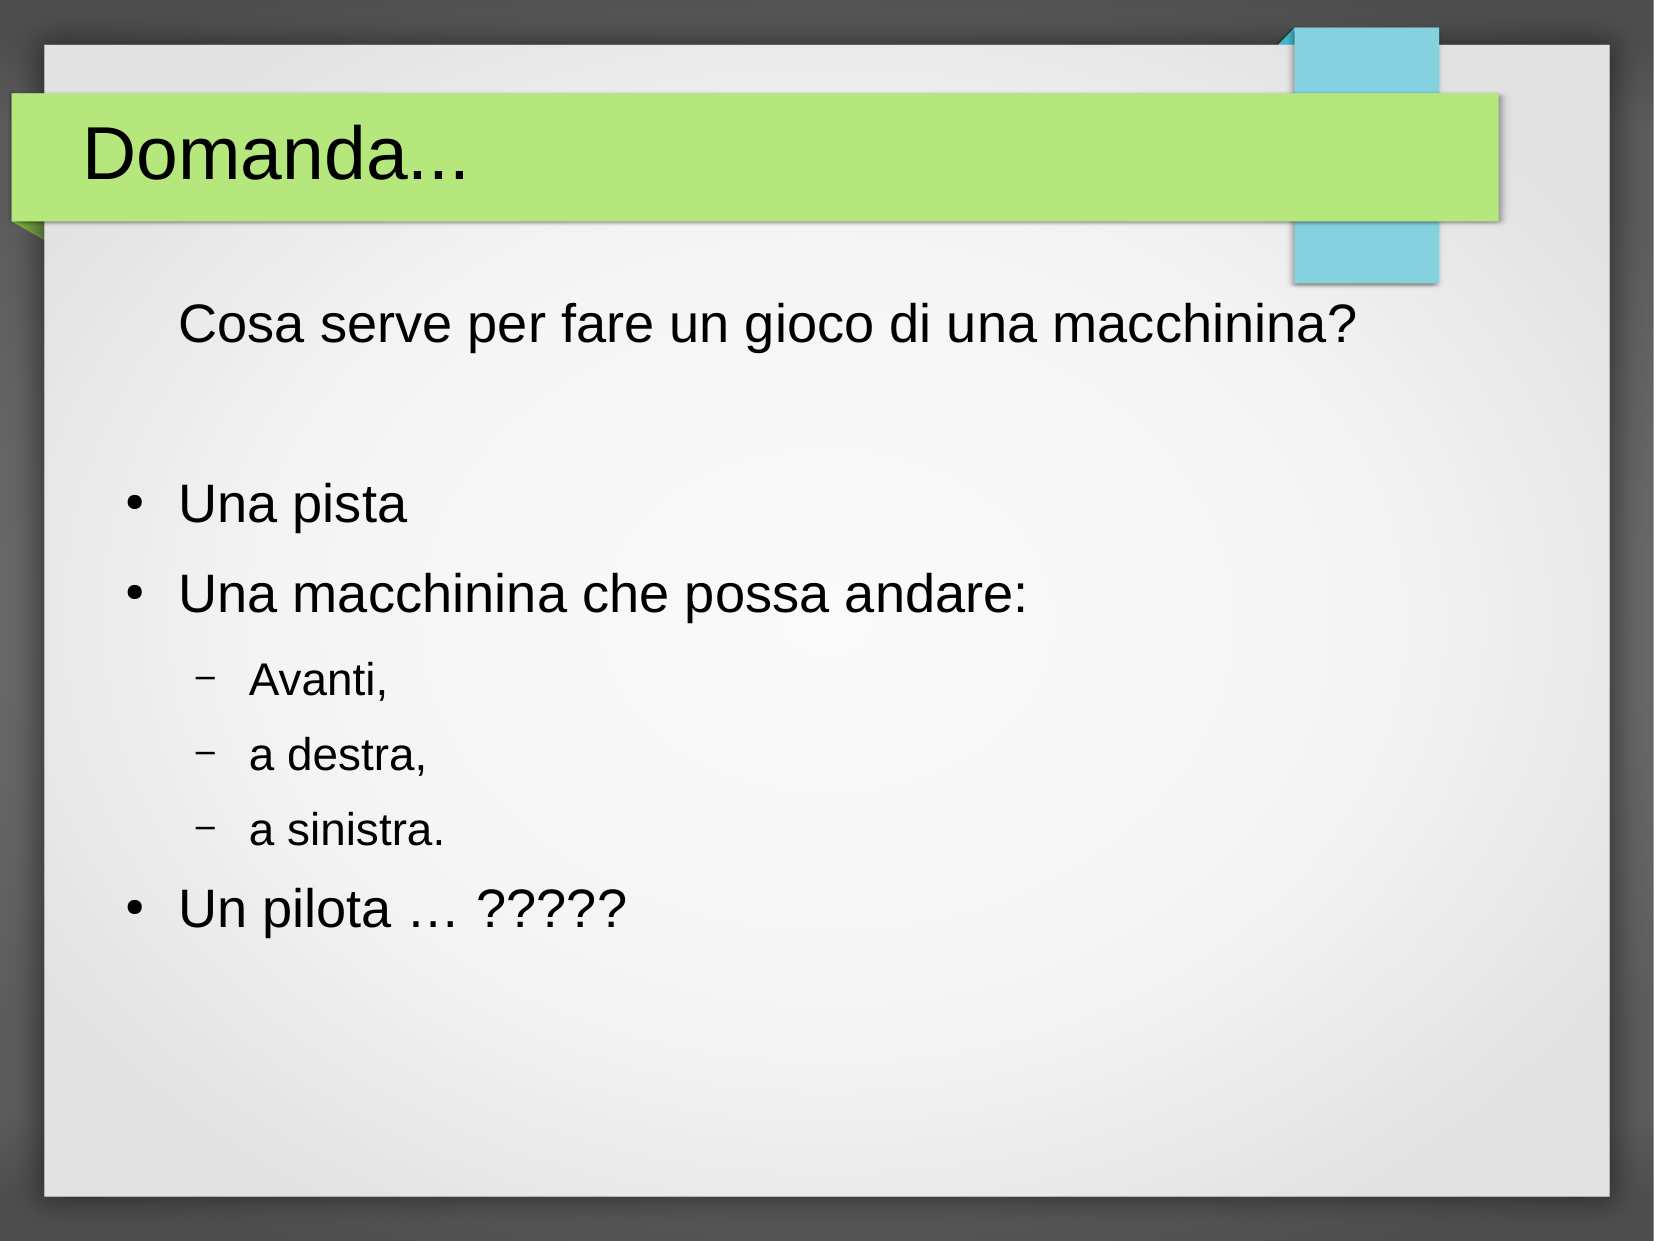

# Domanda...
Cosa serve per fare un gioco di una macchinina?
Una pista
Una macchinina che possa andare:
Avanti,
a destra,
a sinistra.
Un pilota … ?????